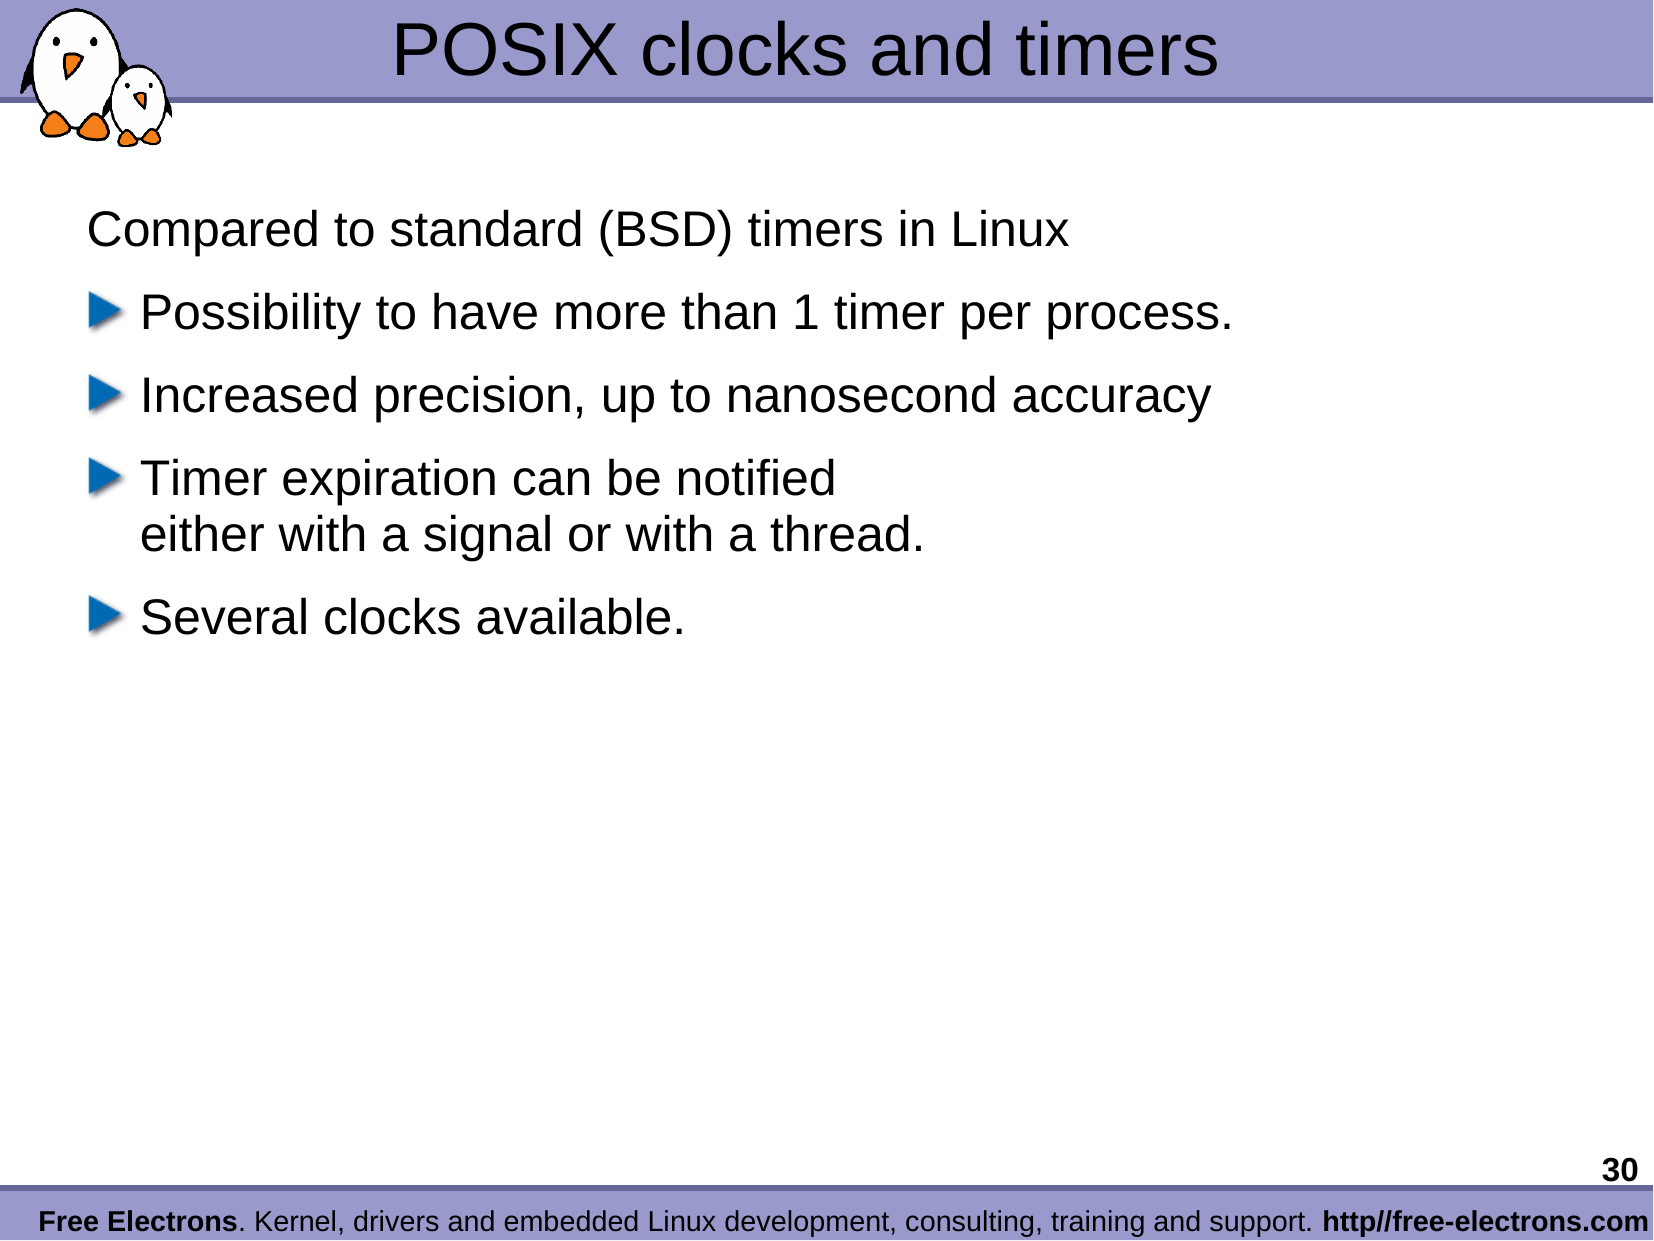

# POSIX clocks and timers
Compared to standard (BSD) timers in Linux
Possibility to have more than 1 timer per process.
Increased precision, up to nanosecond accuracy
Timer expiration can be notified
either with a signal or with a thread.
Several clocks available.